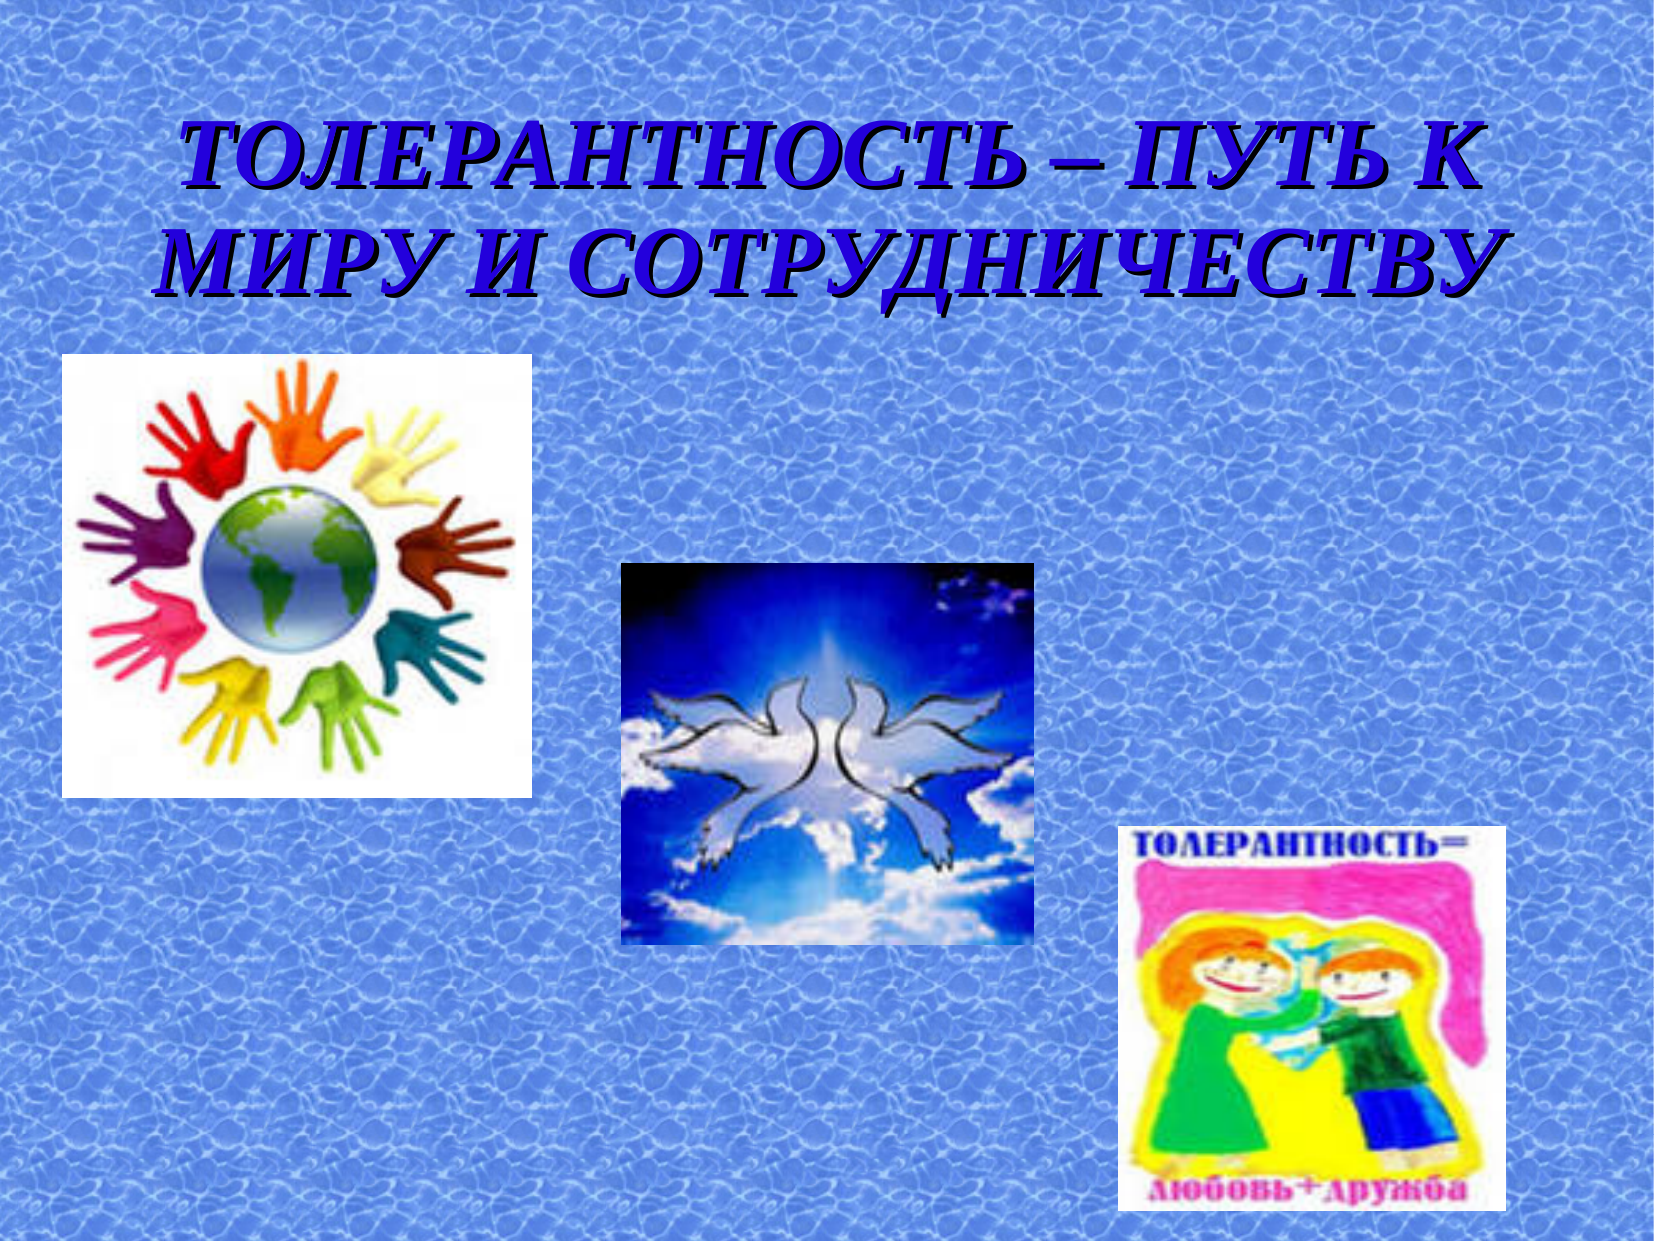

# ТОЛЕРАНТНОСТЬ – ПУТЬ К МИРУ И СОТРУДНИЧЕСТВУ